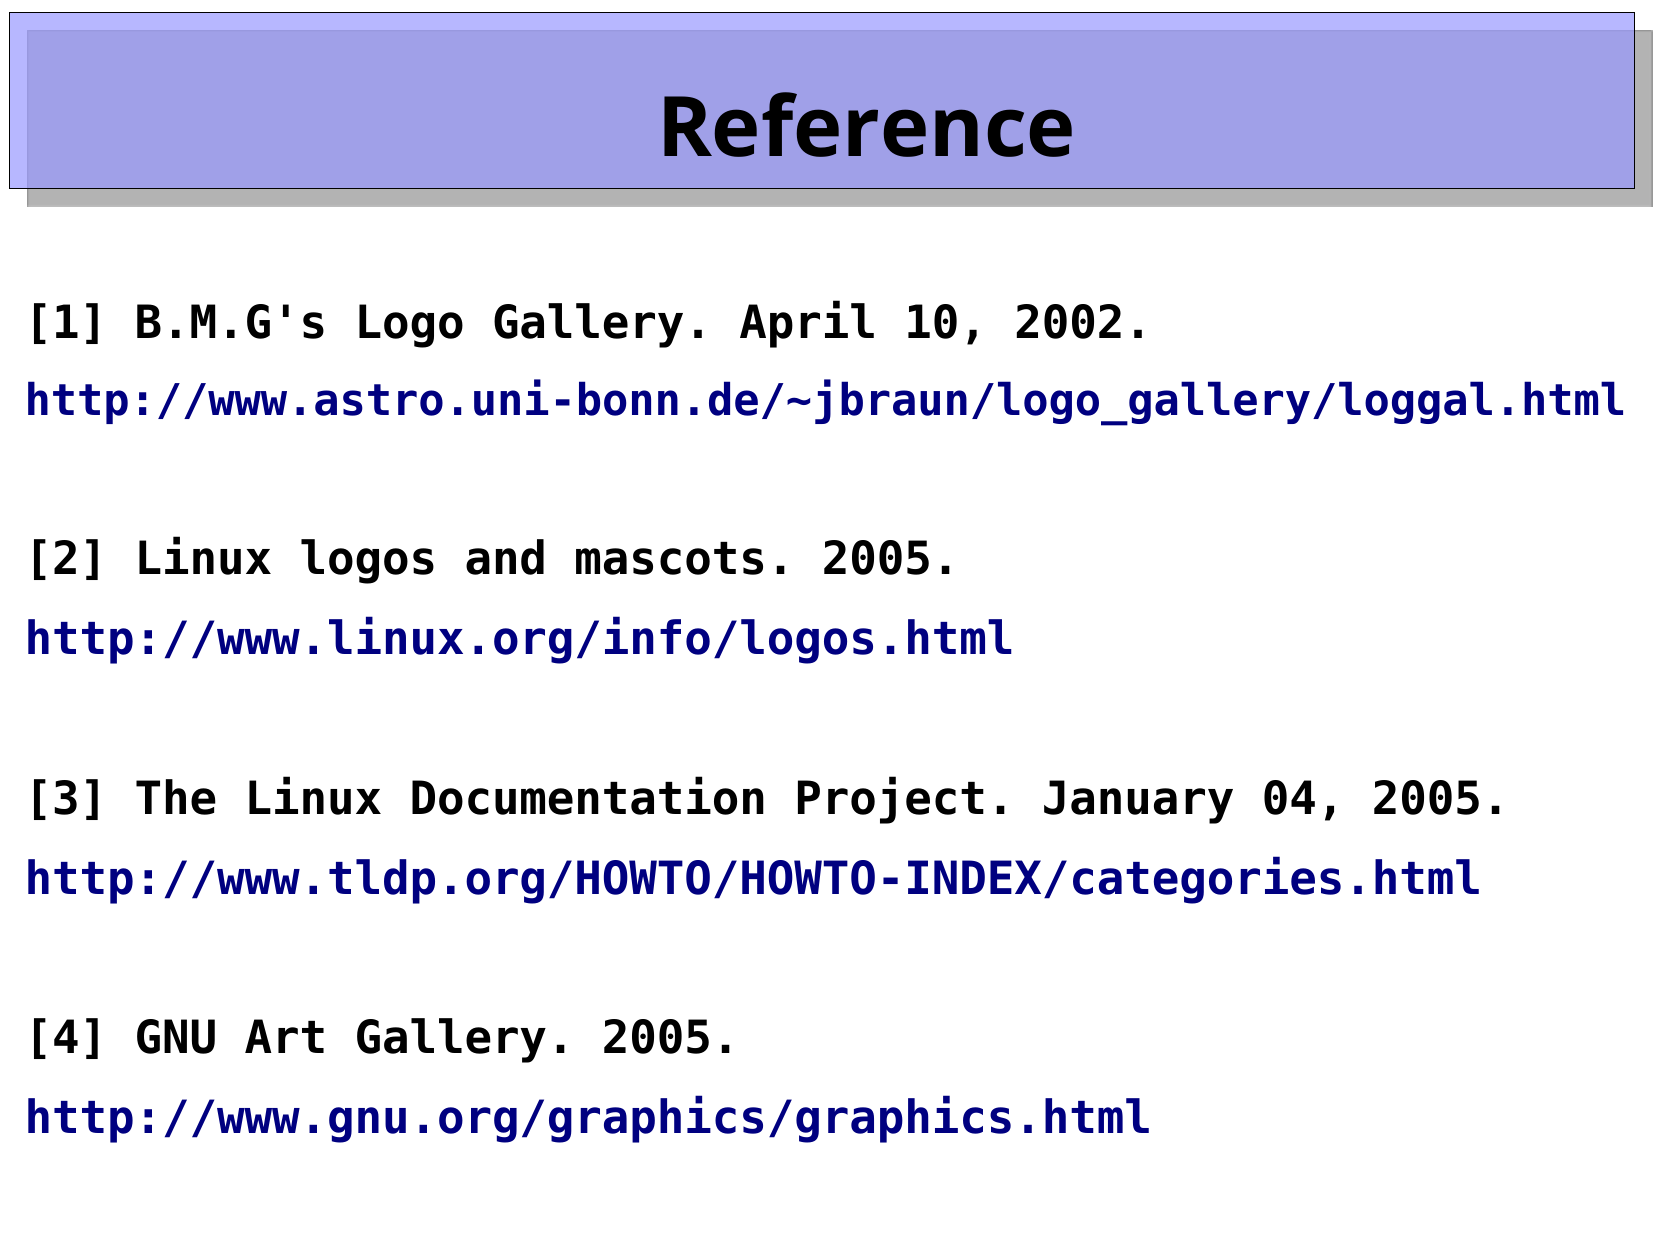

Reference
[1] B.M.G's Logo Gallery. April 10, 2002. http://www.astro.uni-bonn.de/~jbraun/logo_gallery/loggal.html
[2] Linux logos and mascots. 2005. http://www.linux.org/info/logos.html
[3] The Linux Documentation Project. January 04, 2005. http://www.tldp.org/HOWTO/HOWTO-INDEX/categories.html
[4] GNU Art Gallery. 2005.
http://www.gnu.org/graphics/graphics.html